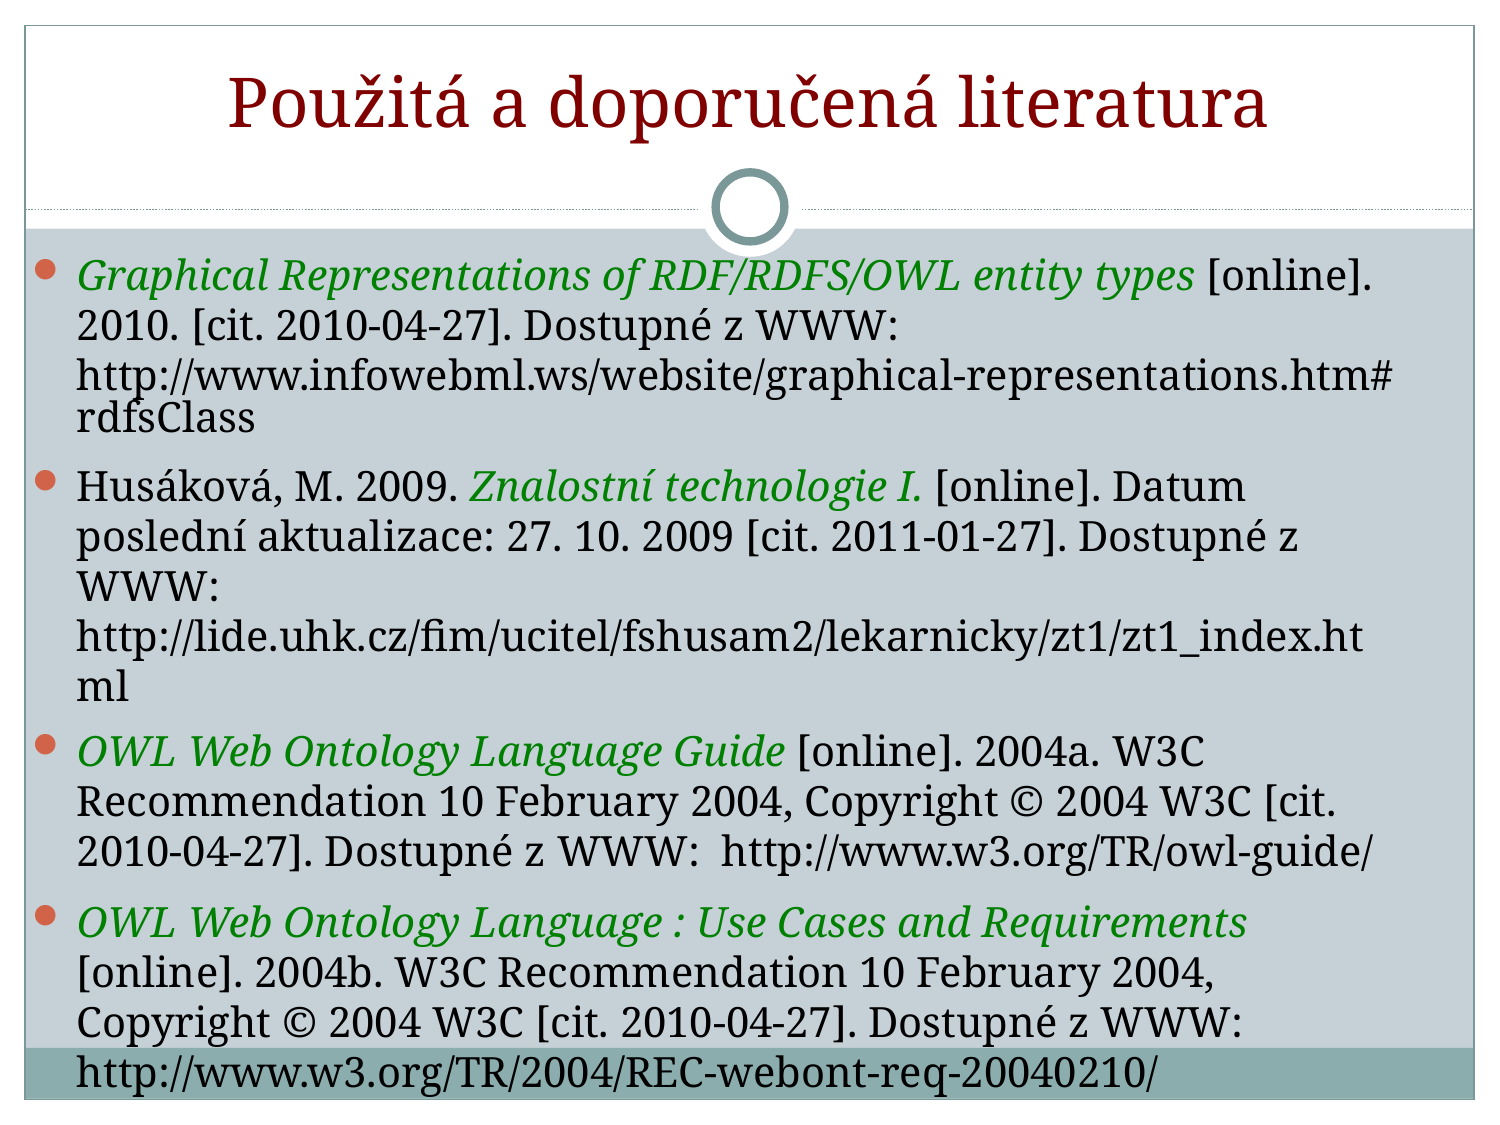

# Použitá a doporučená literatura
Graphical Representations of RDF/RDFS/OWL entity types [online]. 2010. [cit. 2010-04-27]. Dostupné z WWW: http://www.infowebml.ws/website/graphical-representations.htm#rdfsClass
Husáková, M. 2009. Znalostní technologie I. [online]. Datum poslední aktualizace: 27. 10. 2009 [cit. 2011-01-27]. Dostupné z WWW: http://lide.uhk.cz/fim/ucitel/fshusam2/lekarnicky/zt1/zt1_index.html
OWL Web Ontology Language Guide [online]. 2004a. W3C Recommendation 10 February 2004, Copyright © 2004 W3C [cit. 2010-04-27]. Dostupné z WWW: http://www.w3.org/TR/owl-guide/
OWL Web Ontology Language : Use Cases and Requirements [online]. 2004b. W3C Recommendation 10 February 2004, Copyright © 2004 W3C [cit. 2010-04-27]. Dostupné z WWW: http://www.w3.org/TR/2004/REC-webont-req-20040210/